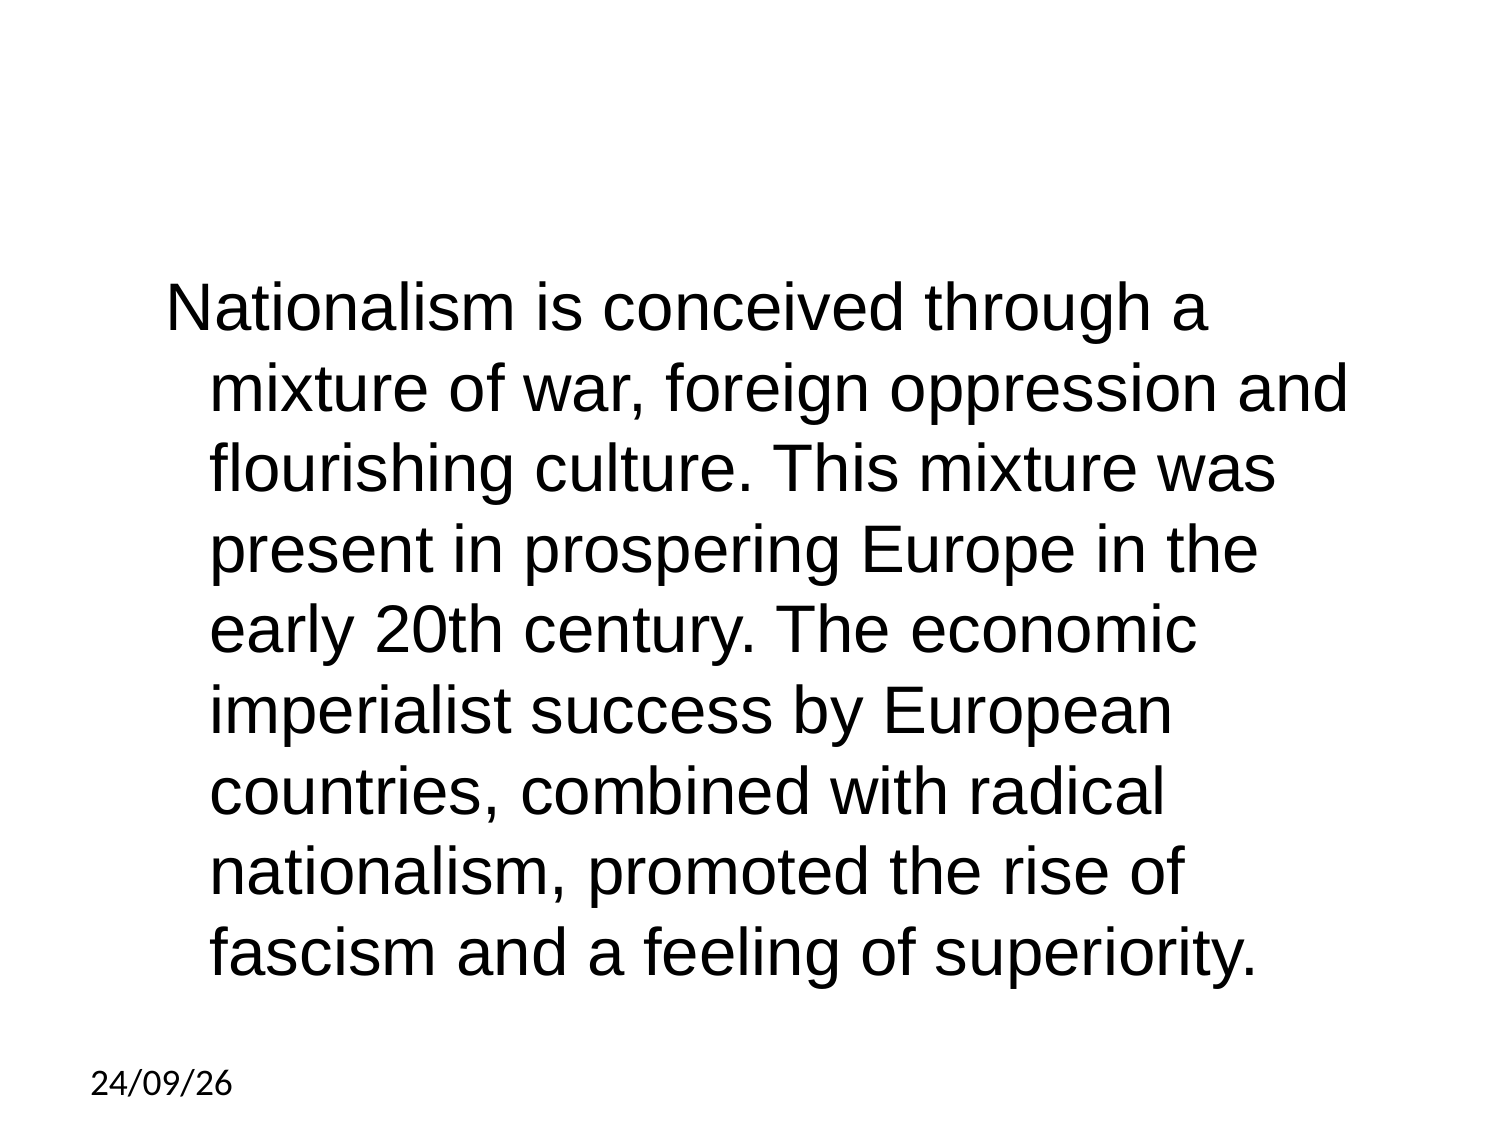

#
 Nationalism is conceived through a mixture of war, foreign oppression and flourishing culture. This mixture was present in prospering Europe in the early 20th century. The economic imperialist success by European countries, combined with radical nationalism, promoted the rise of fascism and a feeling of superiority.